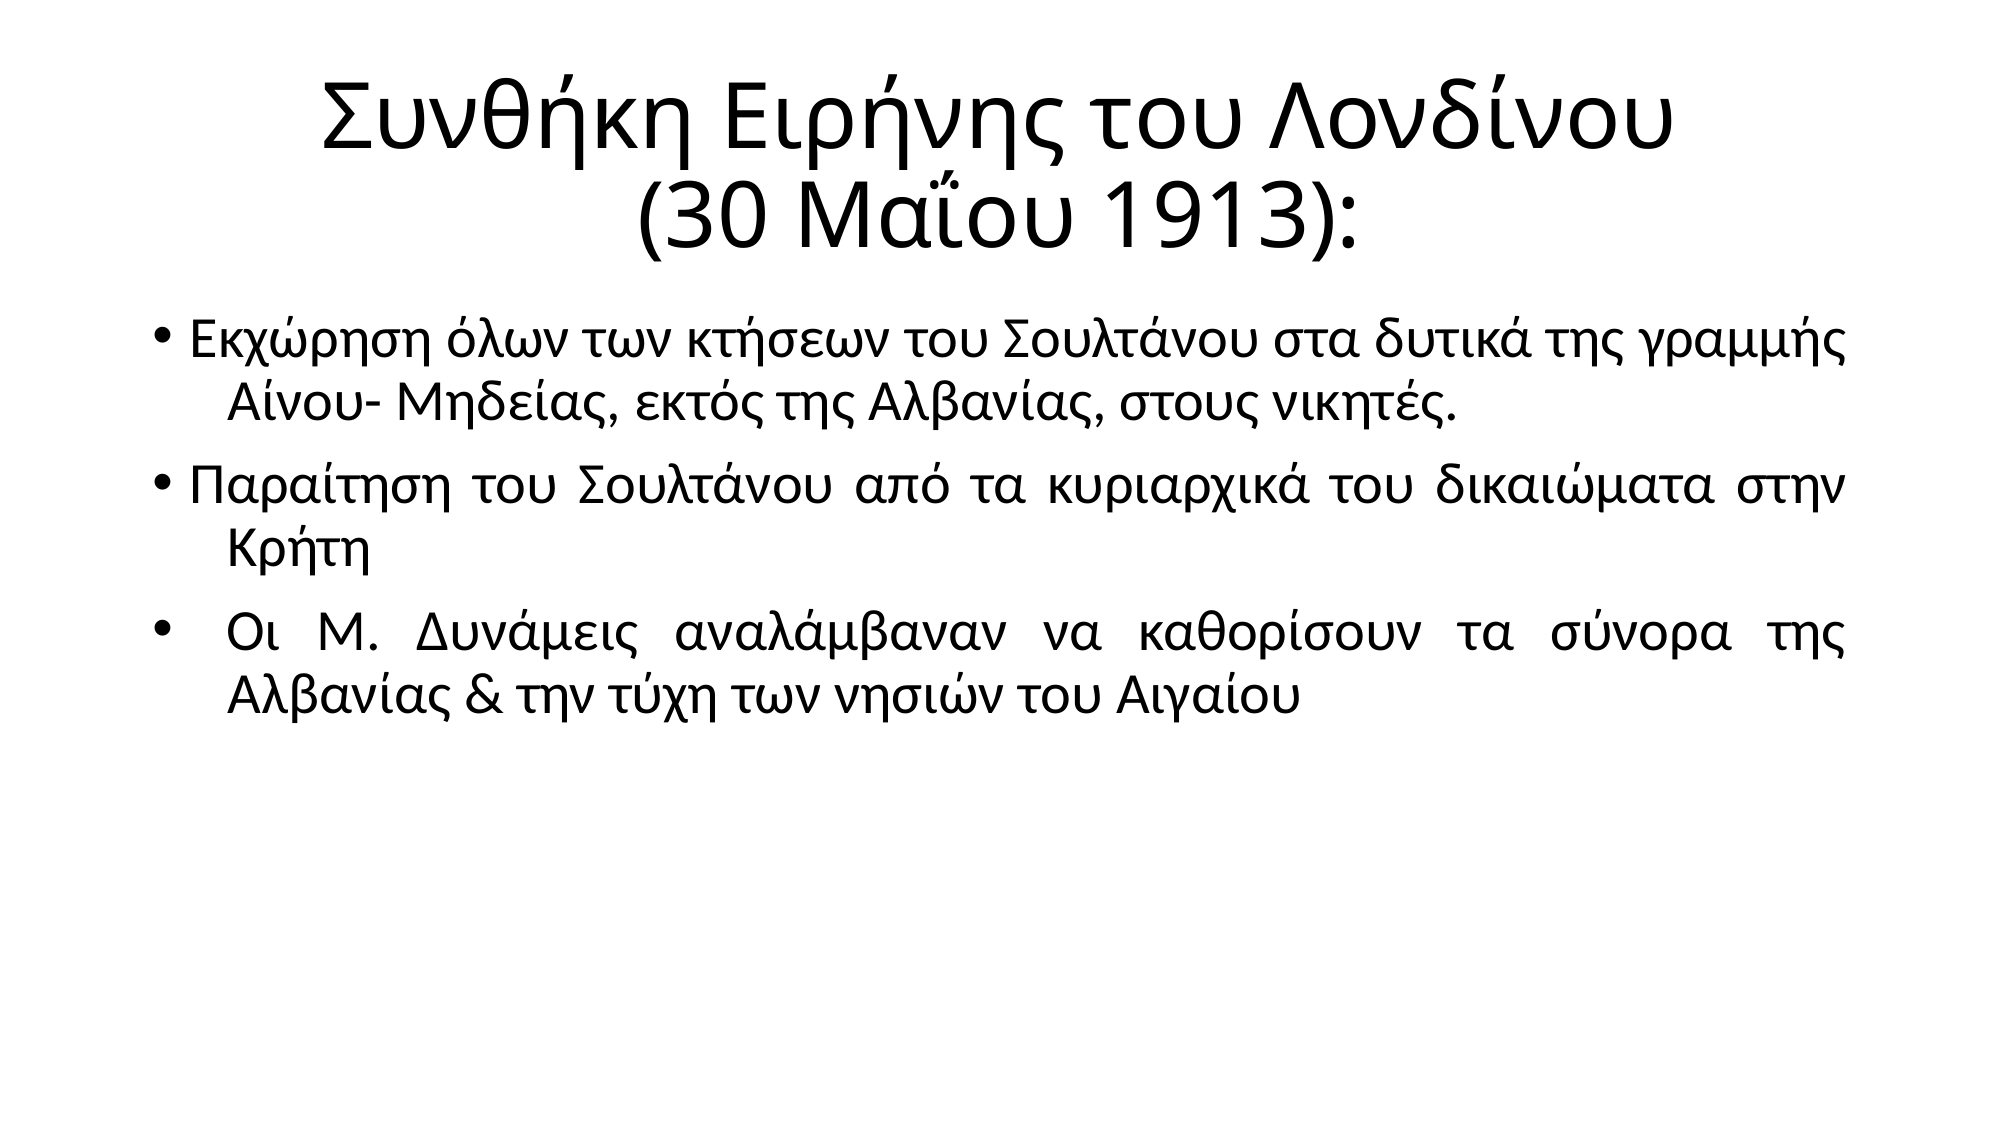

# Συνθήκη Ειρήνης του Λονδίνου (30 Μαΐου 1913):
Εκχώρηση όλων των κτήσεων του Σουλτάνου στα δυτικά της γραμμής Αίνου- Μηδείας, εκτός της Αλβανίας, στους νικητές.
Παραίτηση του Σουλτάνου από τα κυριαρχικά του δικαιώματα στην Κρήτη
 Οι Μ. Δυνάμεις αναλάμβαναν να καθορίσουν τα σύνορα της Αλβανίας & την τύχη των νησιών του Αιγαίου